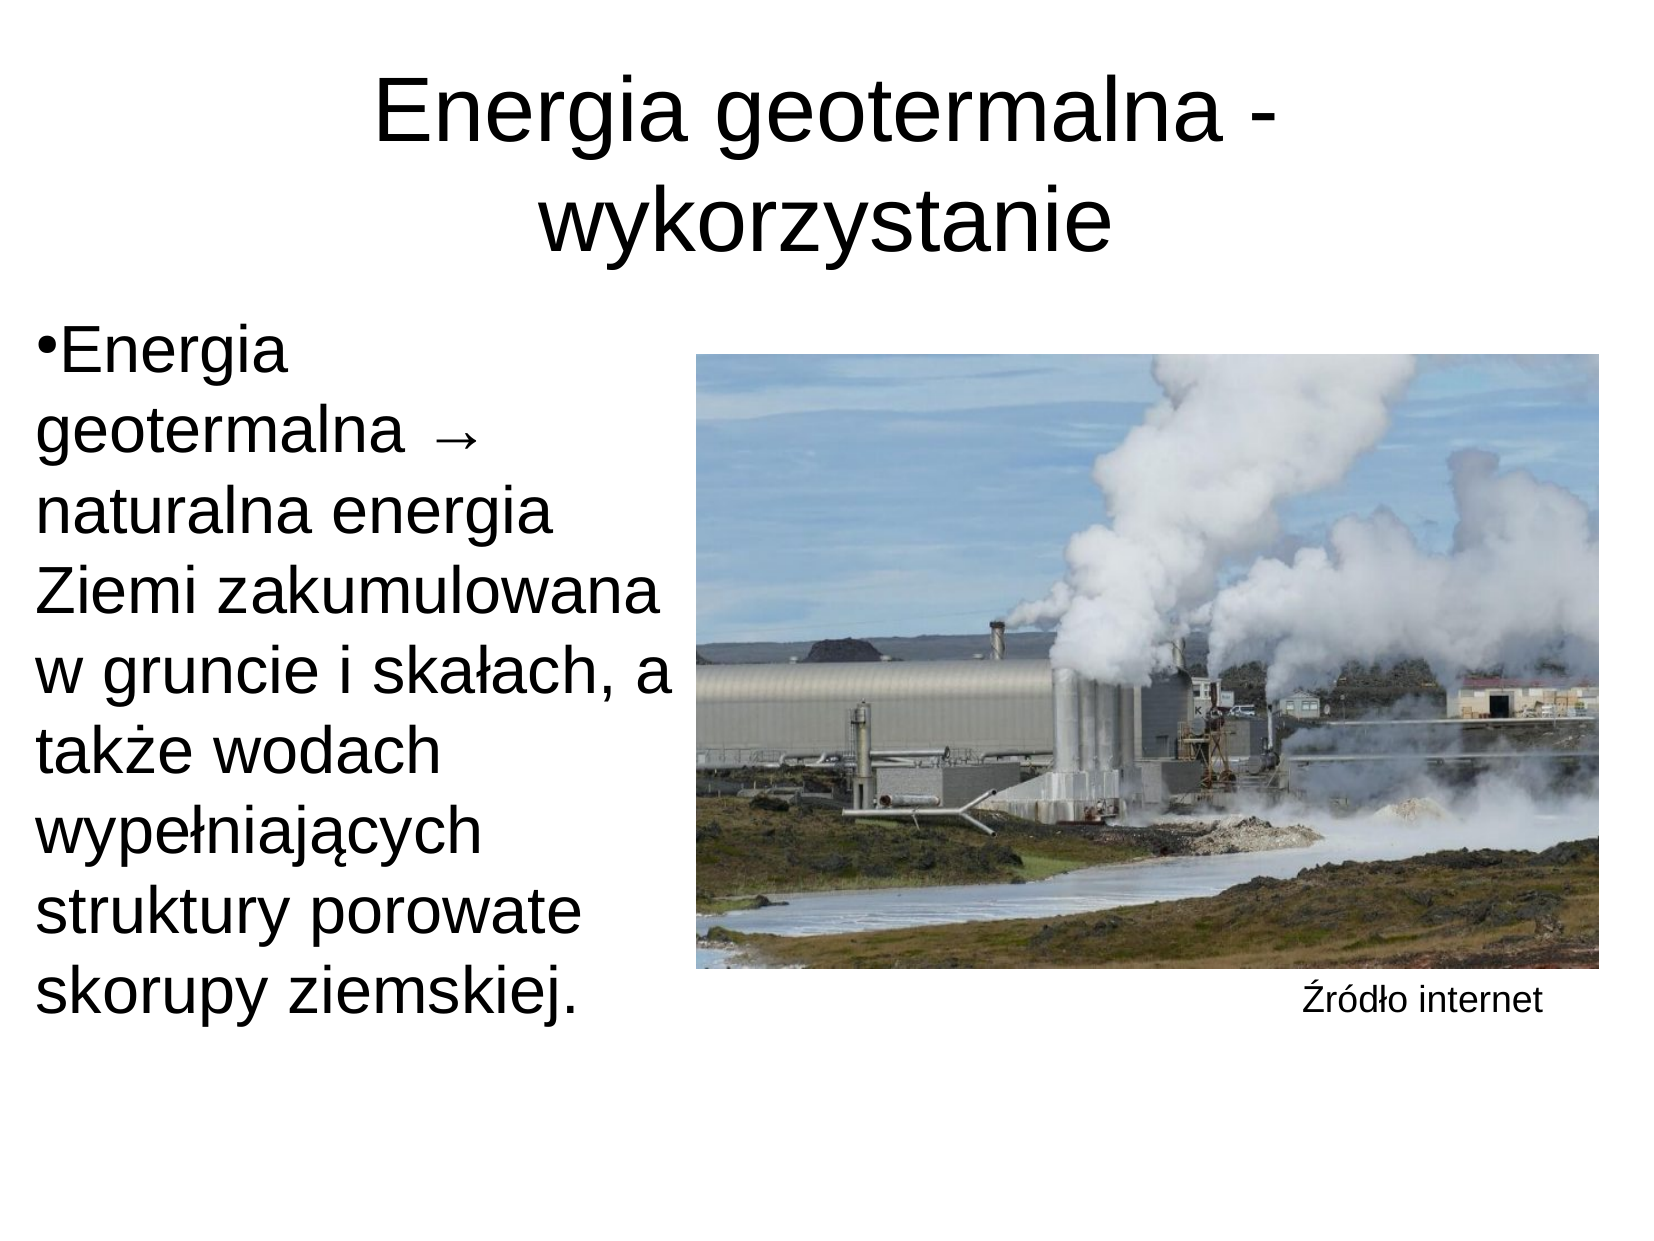

# Energia geotermalna - wykorzystanie
Energia geotermalna → naturalna energia Ziemi zakumulowana w gruncie i skałach, a także wodach wypełniających struktury porowate skorupy ziemskiej.
Źródło internet